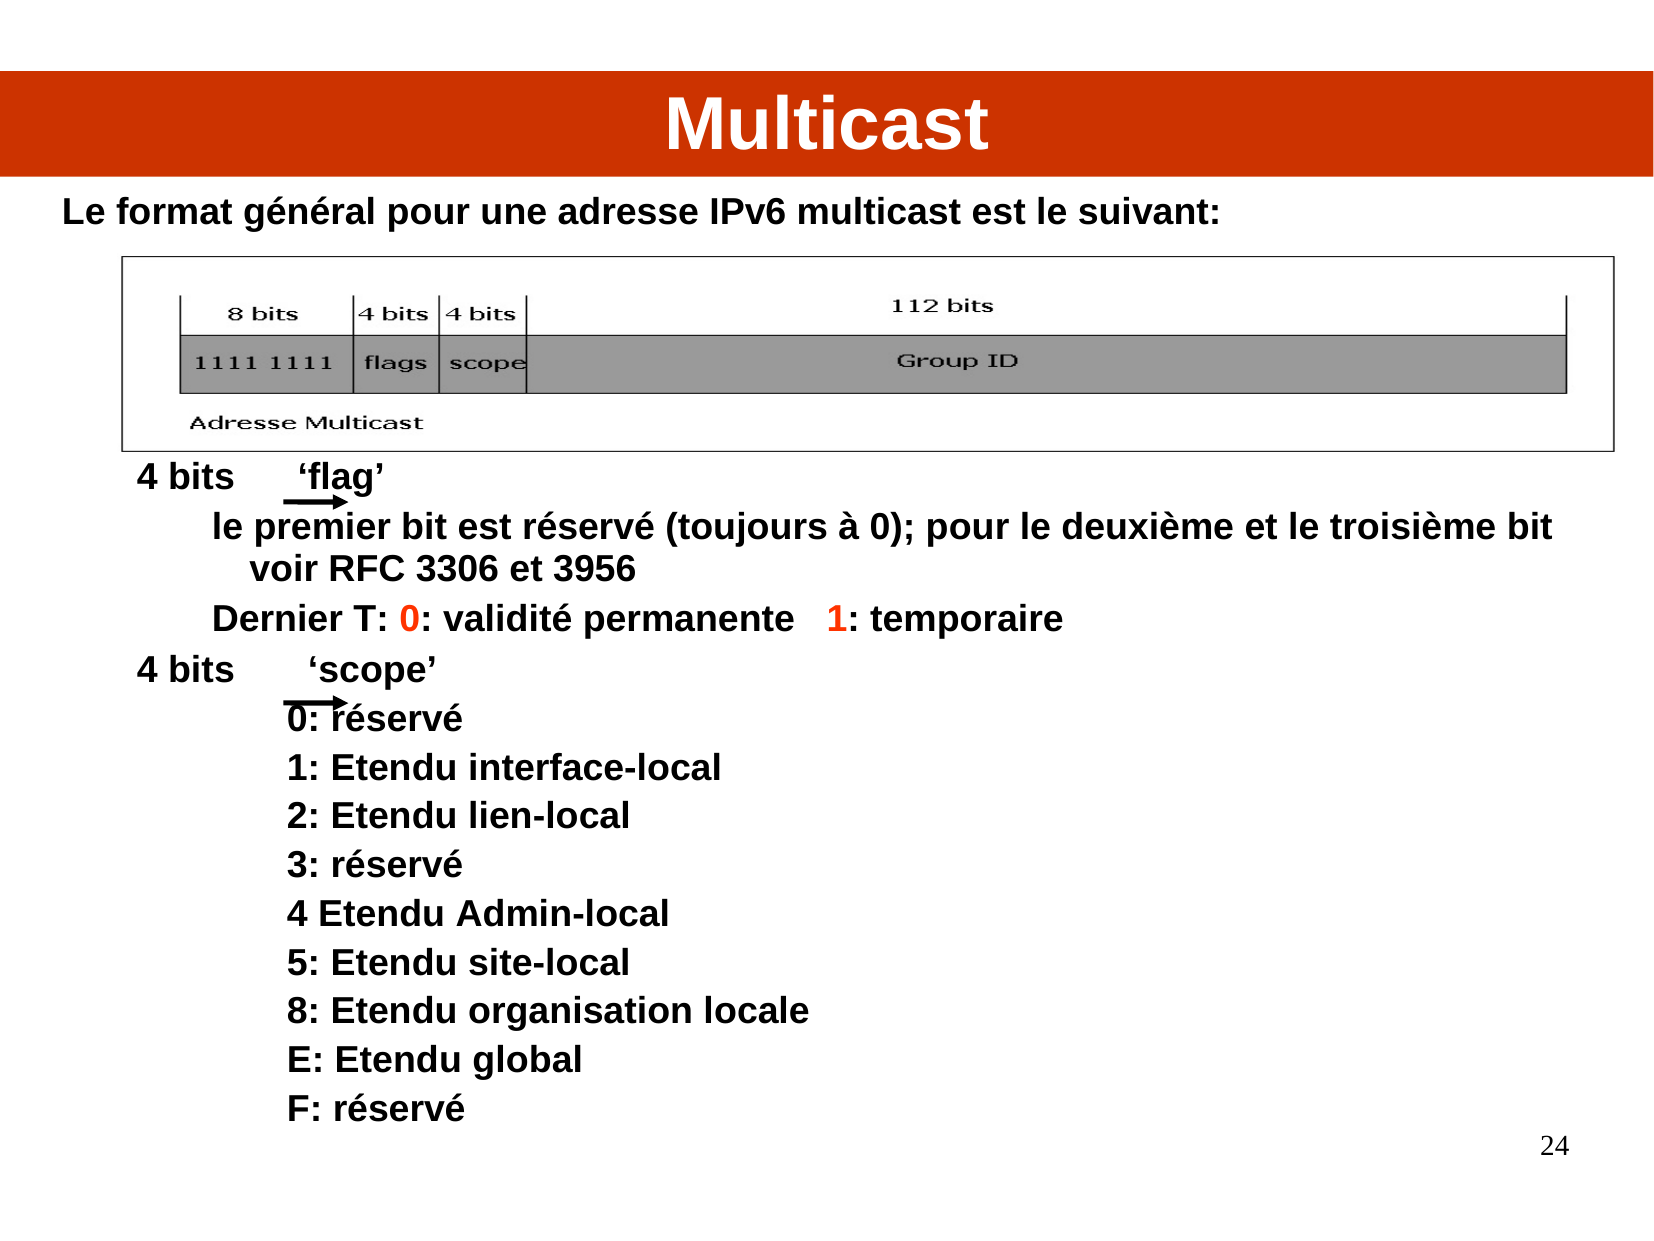

# Multicast
Le format général pour une adresse IPv6 multicast est le suivant:
4 bits ‘flag’
le premier bit est réservé (toujours à 0); pour le deuxième et le troisième bit voir RFC 3306 et 3956
Dernier T: 0: validité permanente 1: temporaire
4 bits ‘scope’
0: réservé
1: Etendu interface-local
2: Etendu lien-local
3: réservé
4 Etendu Admin-local
5: Etendu site-local
8: Etendu organisation locale
E: Etendu global
F: réservé